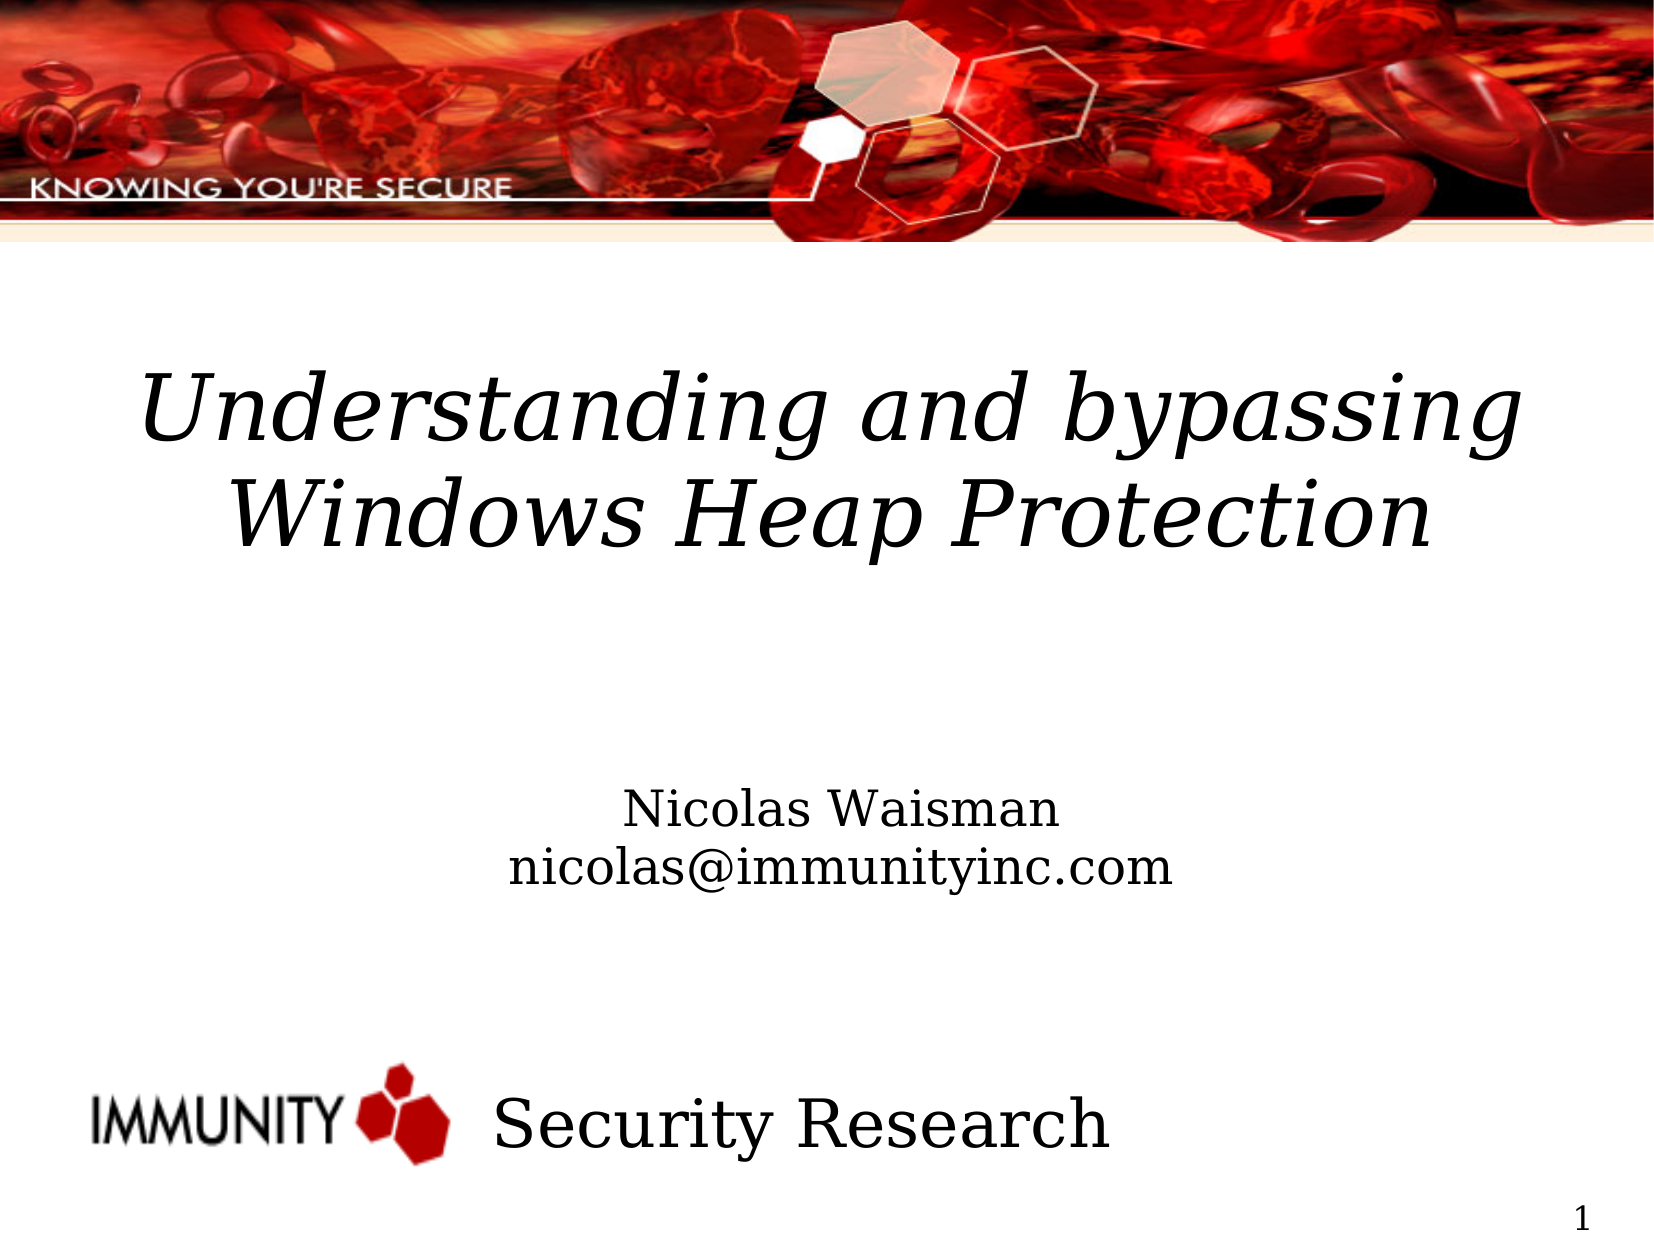

# Understanding and bypassing Windows Heap Protection
Nicolas Waisman
nicolas@immunityinc.com
Security Research